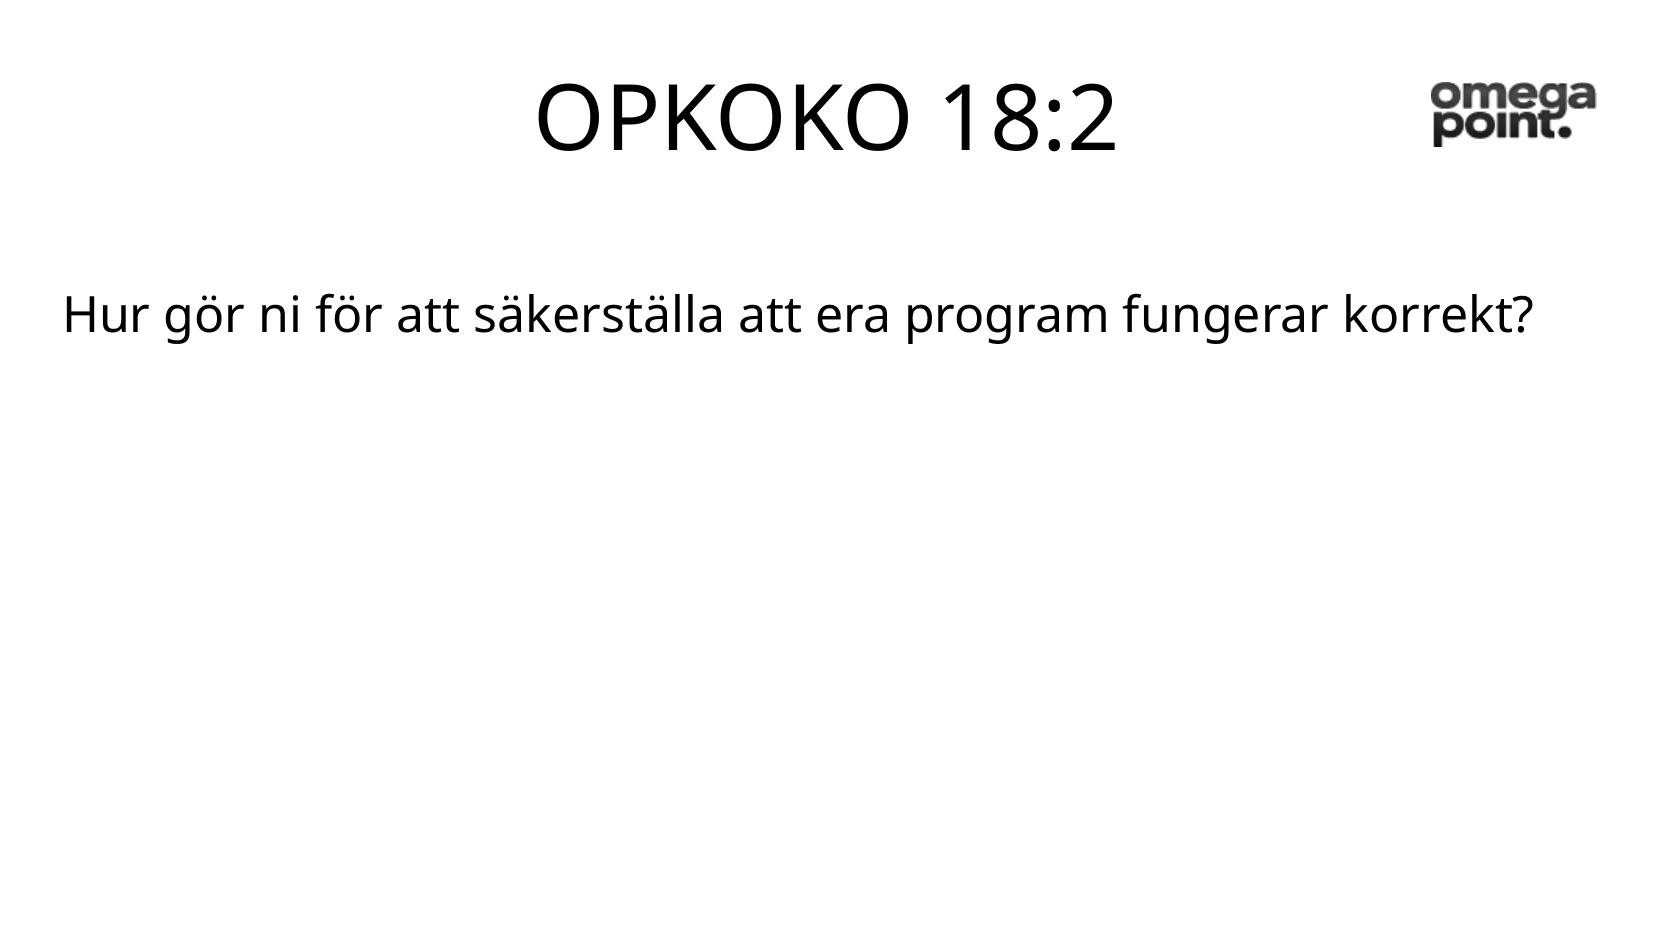

# OPKOKO 18:2
Hur gör ni för att säkerställa att era program fungerar korrekt?